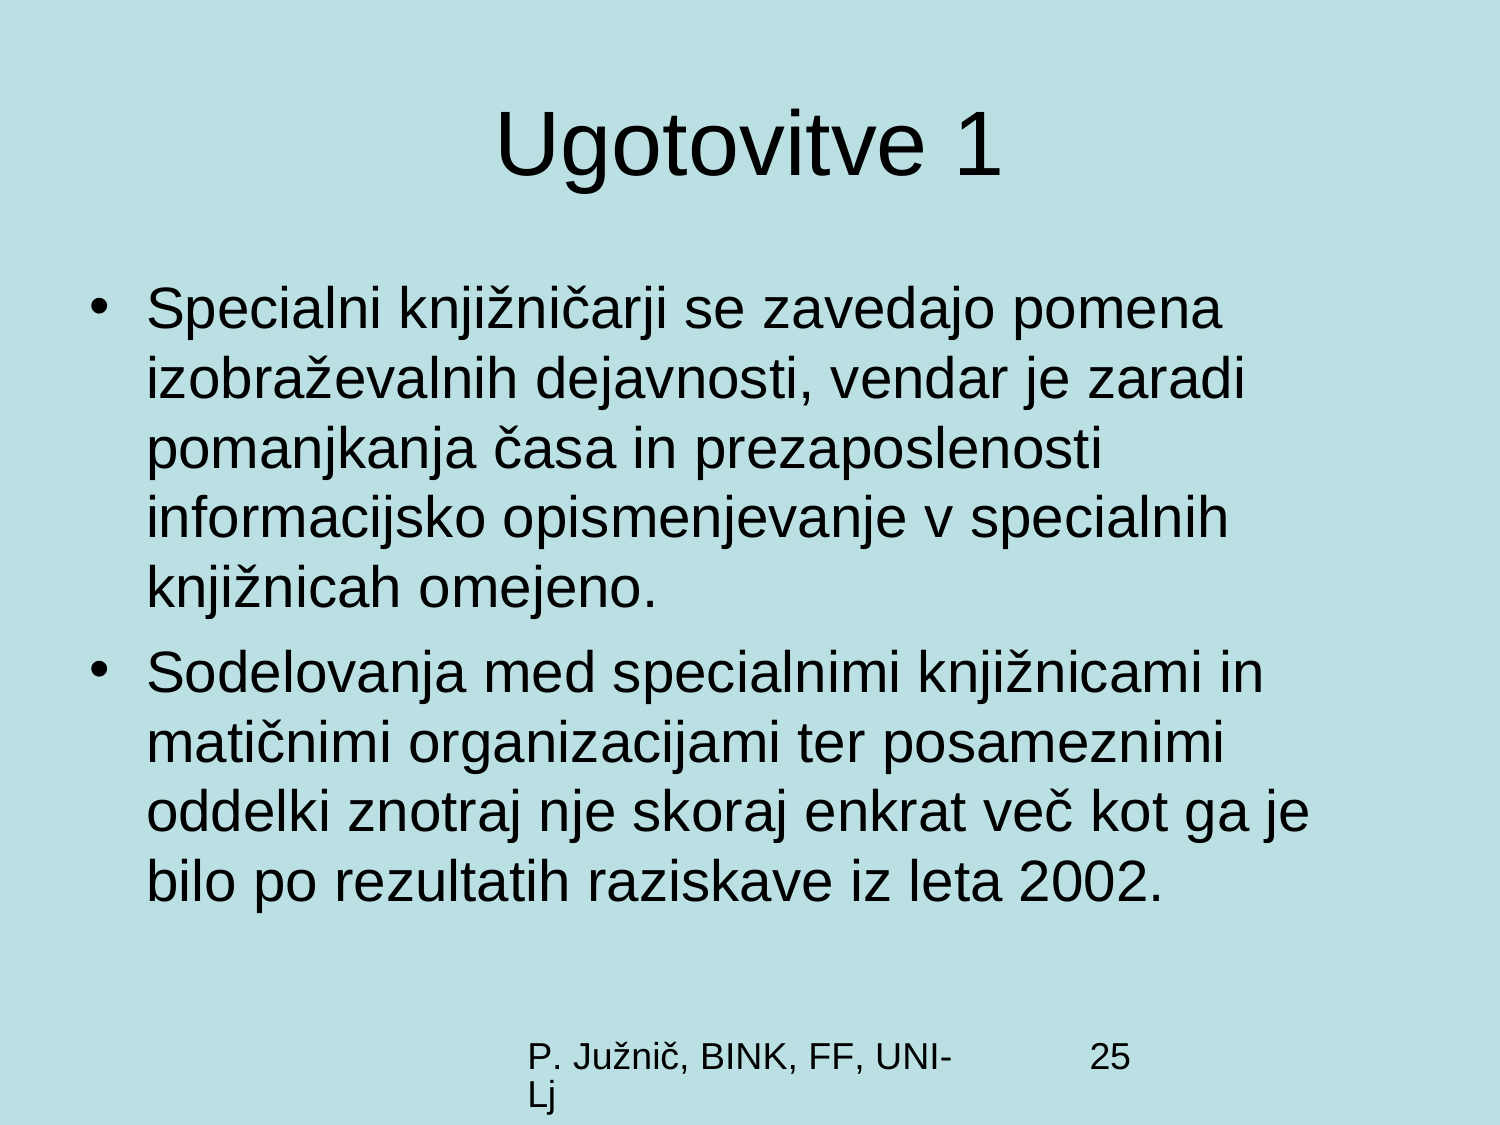

# Ugotovitve 1
Specialni knjižničarji se zavedajo pomena izobraževalnih dejavnosti, vendar je zaradi pomanjkanja časa in prezaposlenosti informacijsko opismenjevanje v specialnih knjižnicah omejeno.
Sodelovanja med specialnimi knjižnicami in matičnimi organizacijami ter posameznimi oddelki znotraj nje skoraj enkrat več kot ga je bilo po rezultatih raziskave iz leta 2002.
P. Južnič, BINK, FF, UNI-Lj
25